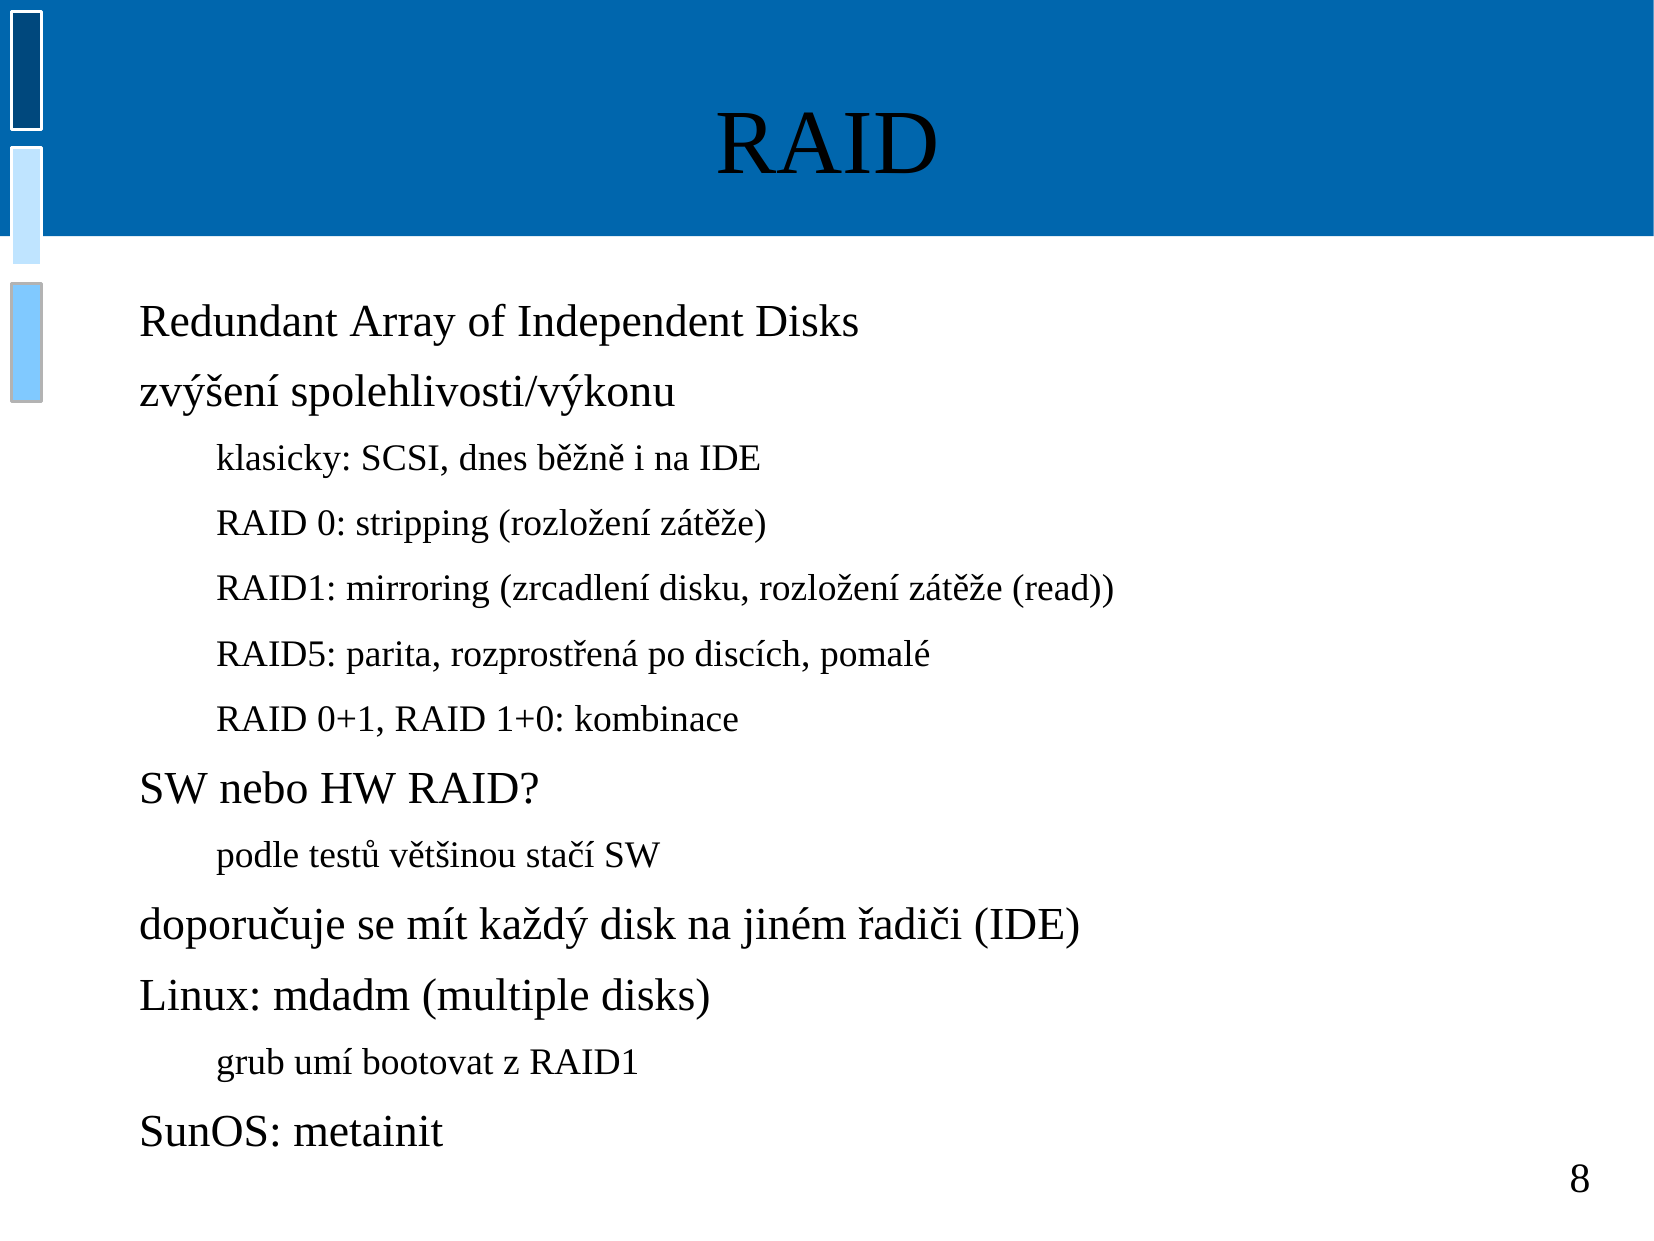

# RAID
Redundant Array of Independent Disks
zvýšení spolehlivosti/výkonu
klasicky: SCSI, dnes běžně i na IDE
RAID 0: stripping (rozložení zátěže)
RAID1: mirroring (zrcadlení disku, rozložení zátěže (read))
RAID5: parita, rozprostřená po discích, pomalé
RAID 0+1, RAID 1+0: kombinace
SW nebo HW RAID?
podle testů většinou stačí SW
doporučuje se mít každý disk na jiném řadiči (IDE)
Linux: mdadm (multiple disks)
grub umí bootovat z RAID1
SunOS: metainit